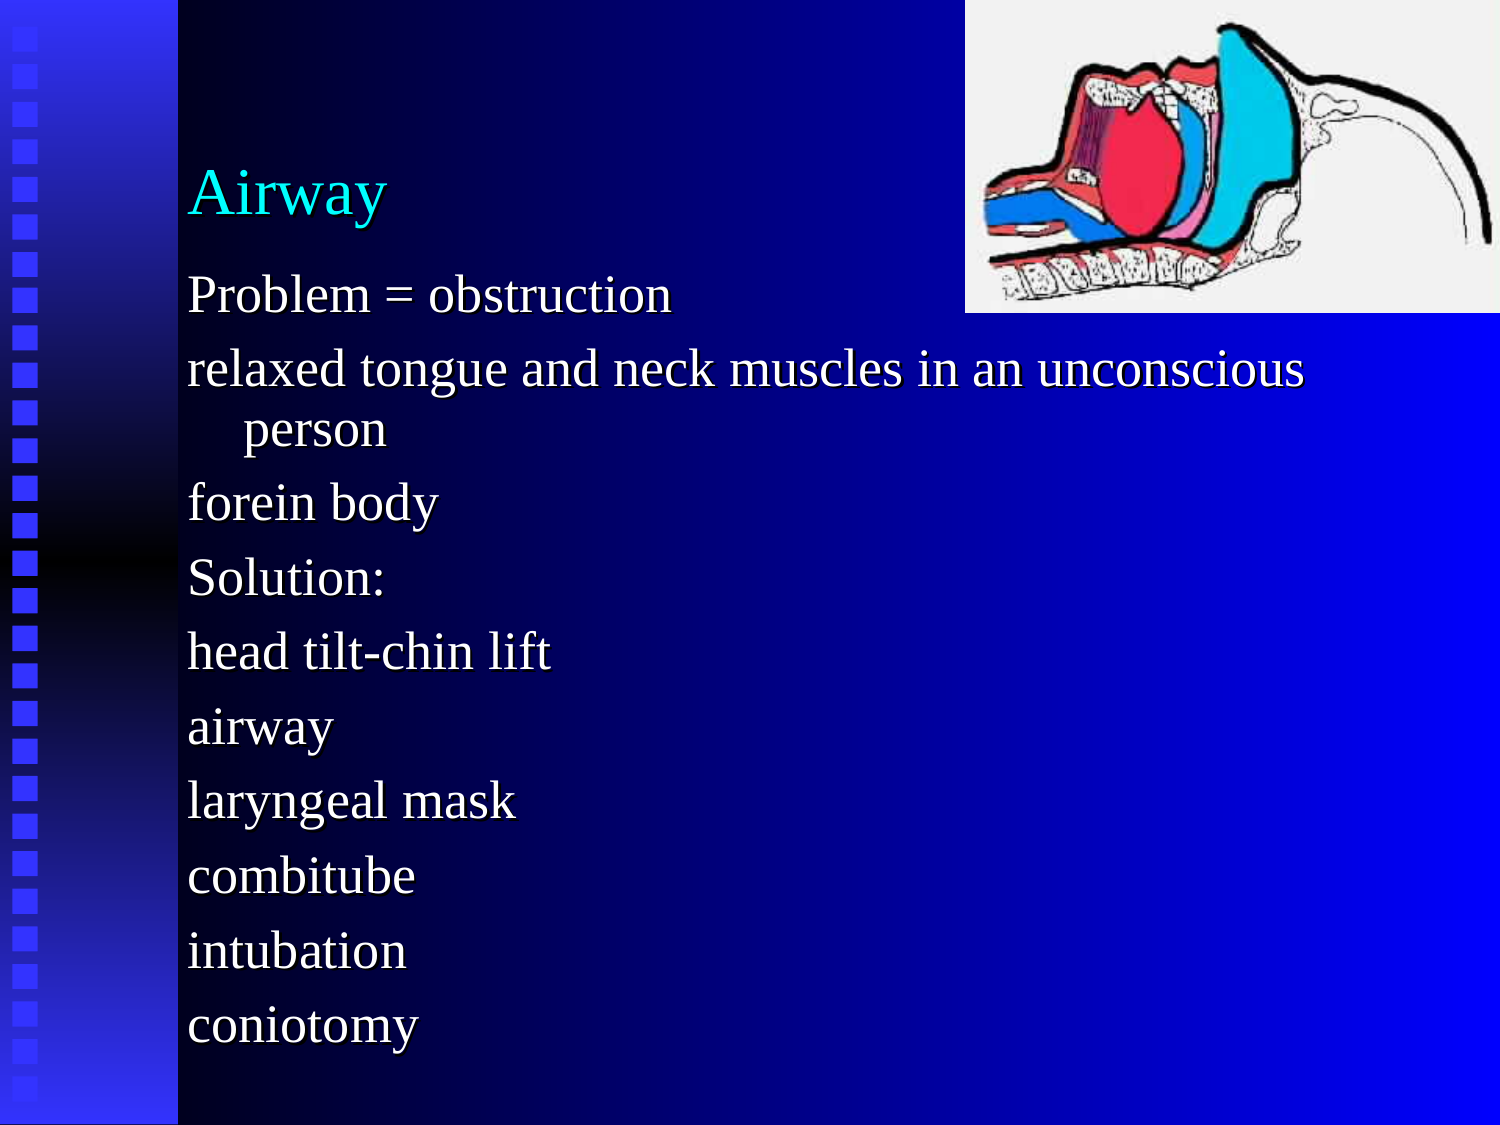

# Airway
Problem = obstruction
relaxed tongue and neck muscles in an unconscious person
forein body
Solution:
head tilt-chin lift
airway
laryngeal mask
combitube
intubation
coniotomy